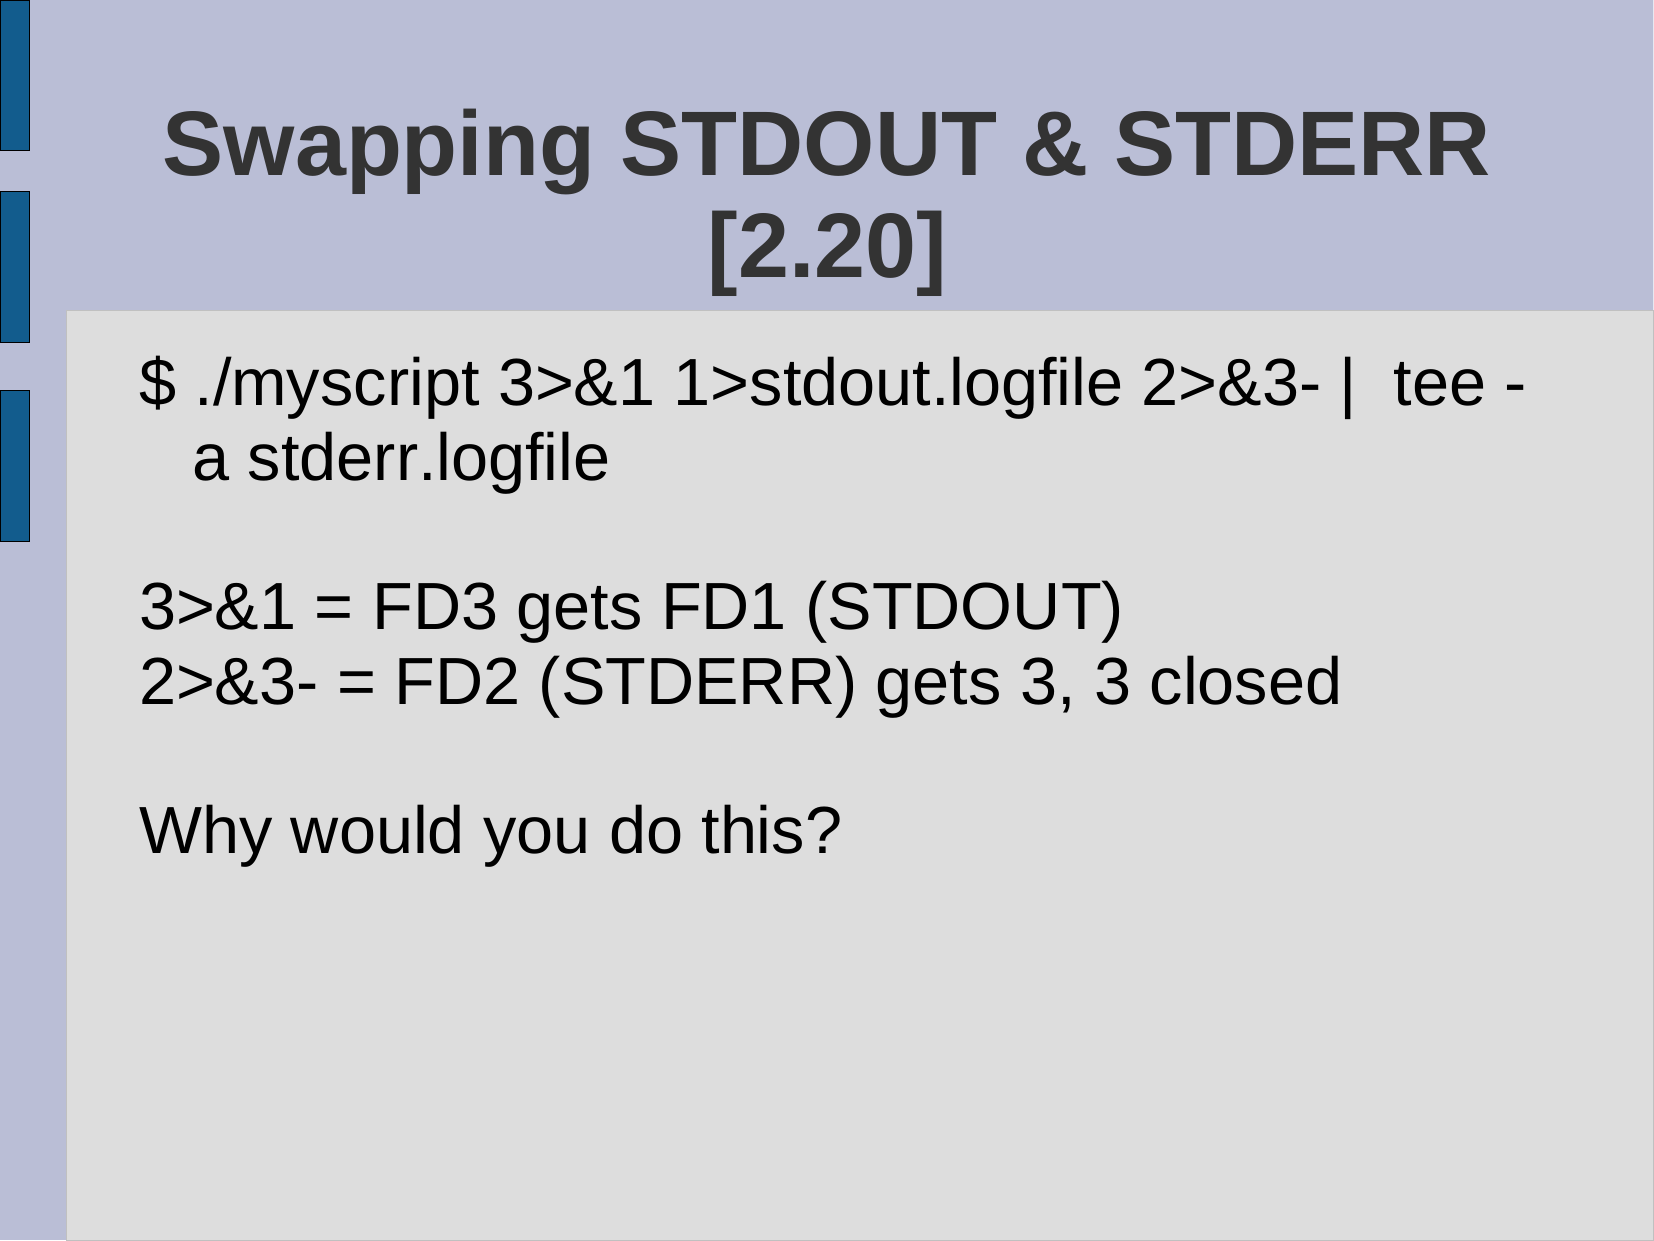

# Swapping STDOUT & STDERR [2.20]
$ ./myscript 3>&1 1>stdout.logfile 2>&3- | tee -a stderr.logfile
3>&1 = FD3 gets FD1 (STDOUT)
2>&3- = FD2 (STDERR) gets 3, 3 closed
Why would you do this?